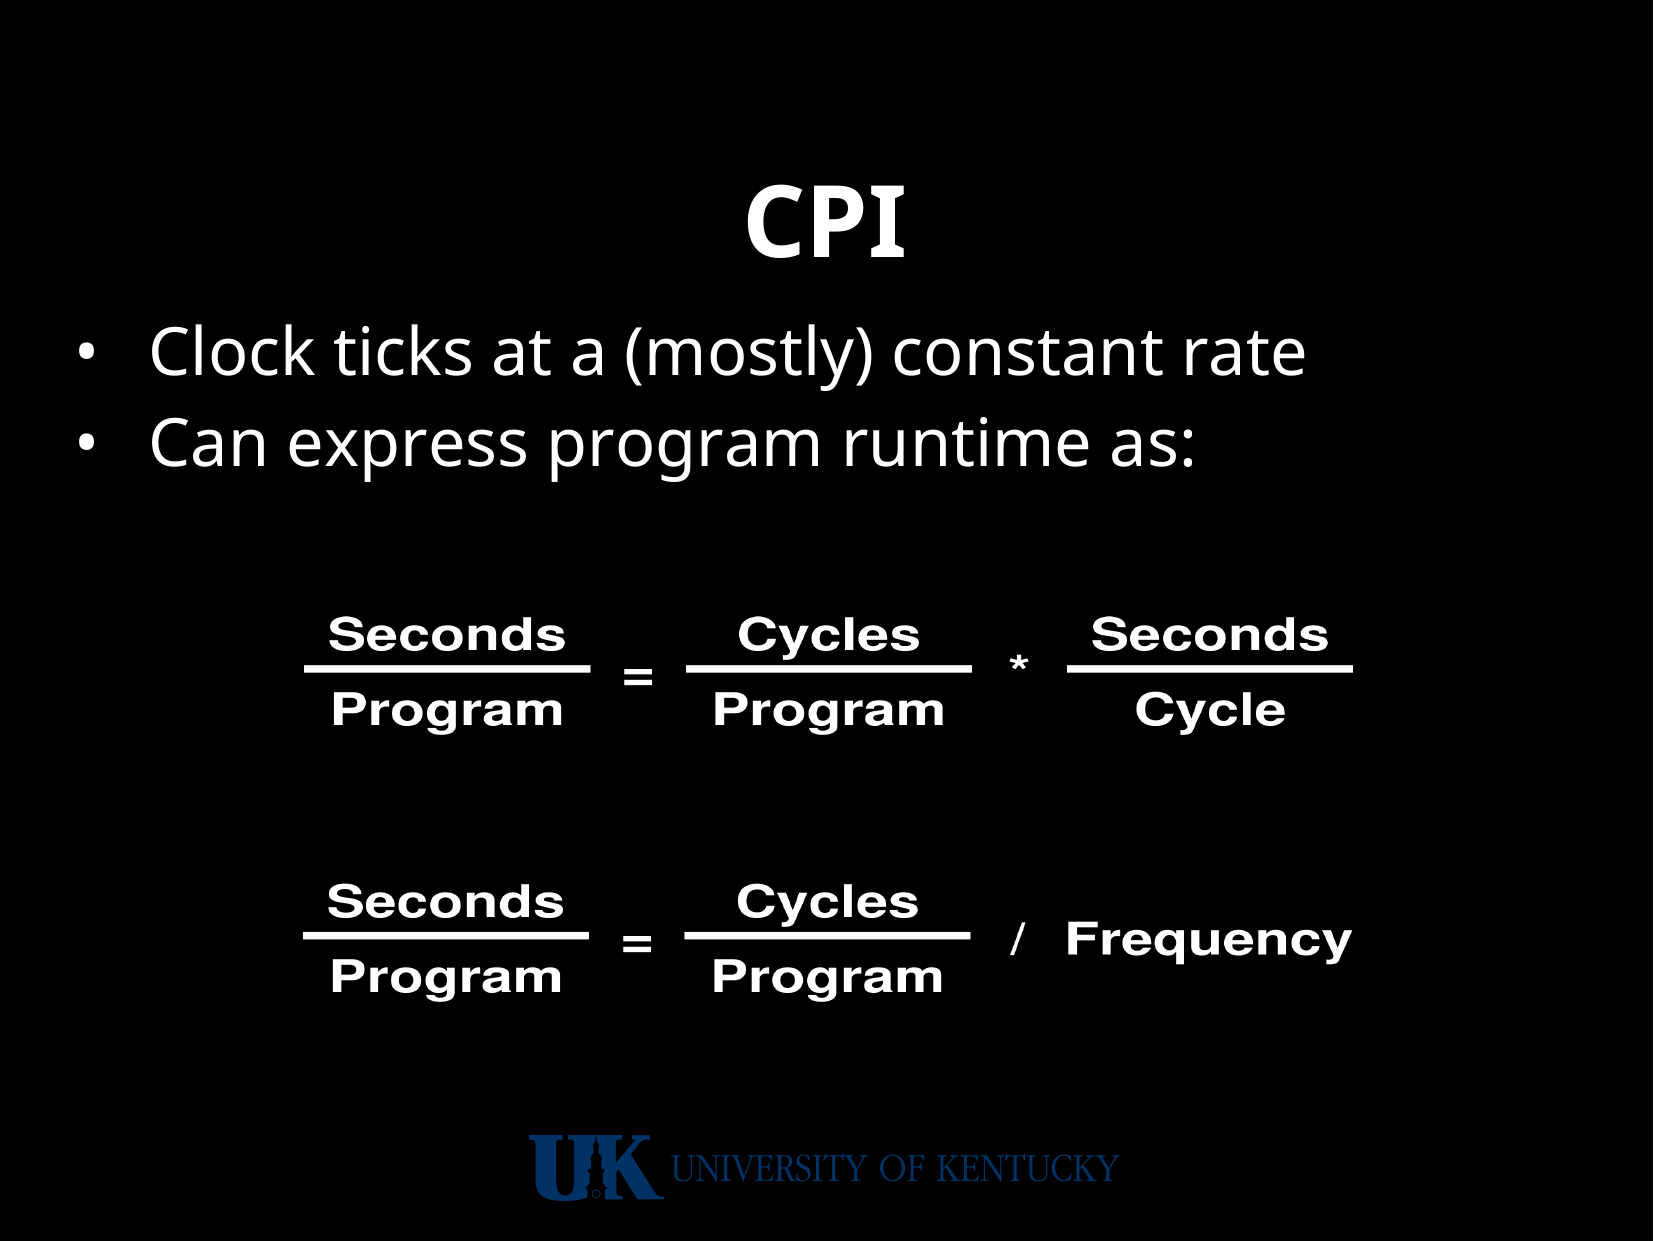

# CPI
•	Clock ticks at a (mostly) constant rate
•	Can express program runtime as: